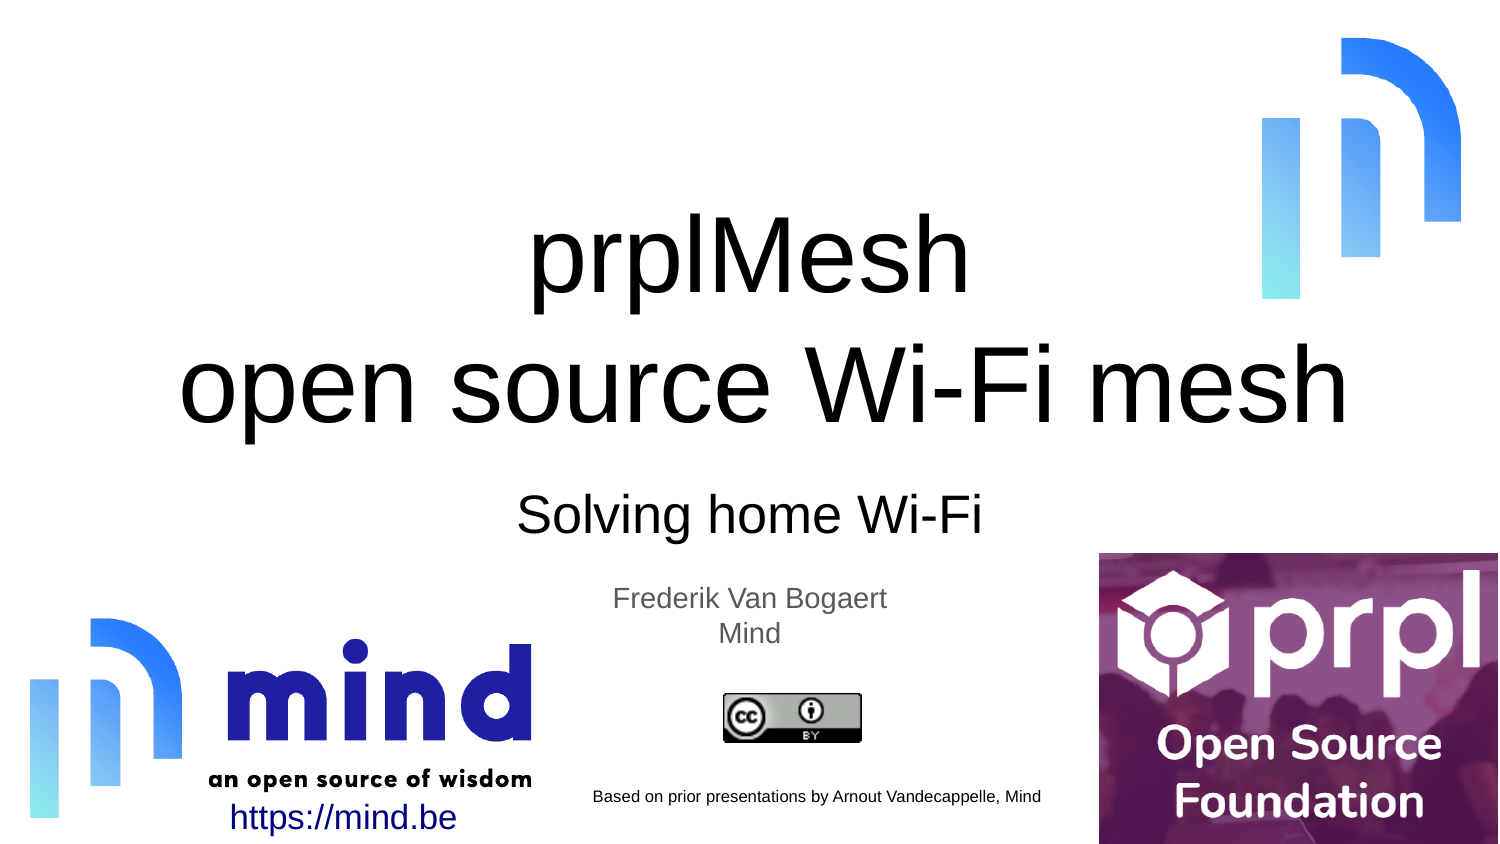

# prplMesh open source Wi-Fi mesh
Solving home Wi-Fi
Frederik Van Bogaert
Mind
Based on prior presentations by Arnout Vandecappelle, Mind
https://mind.be